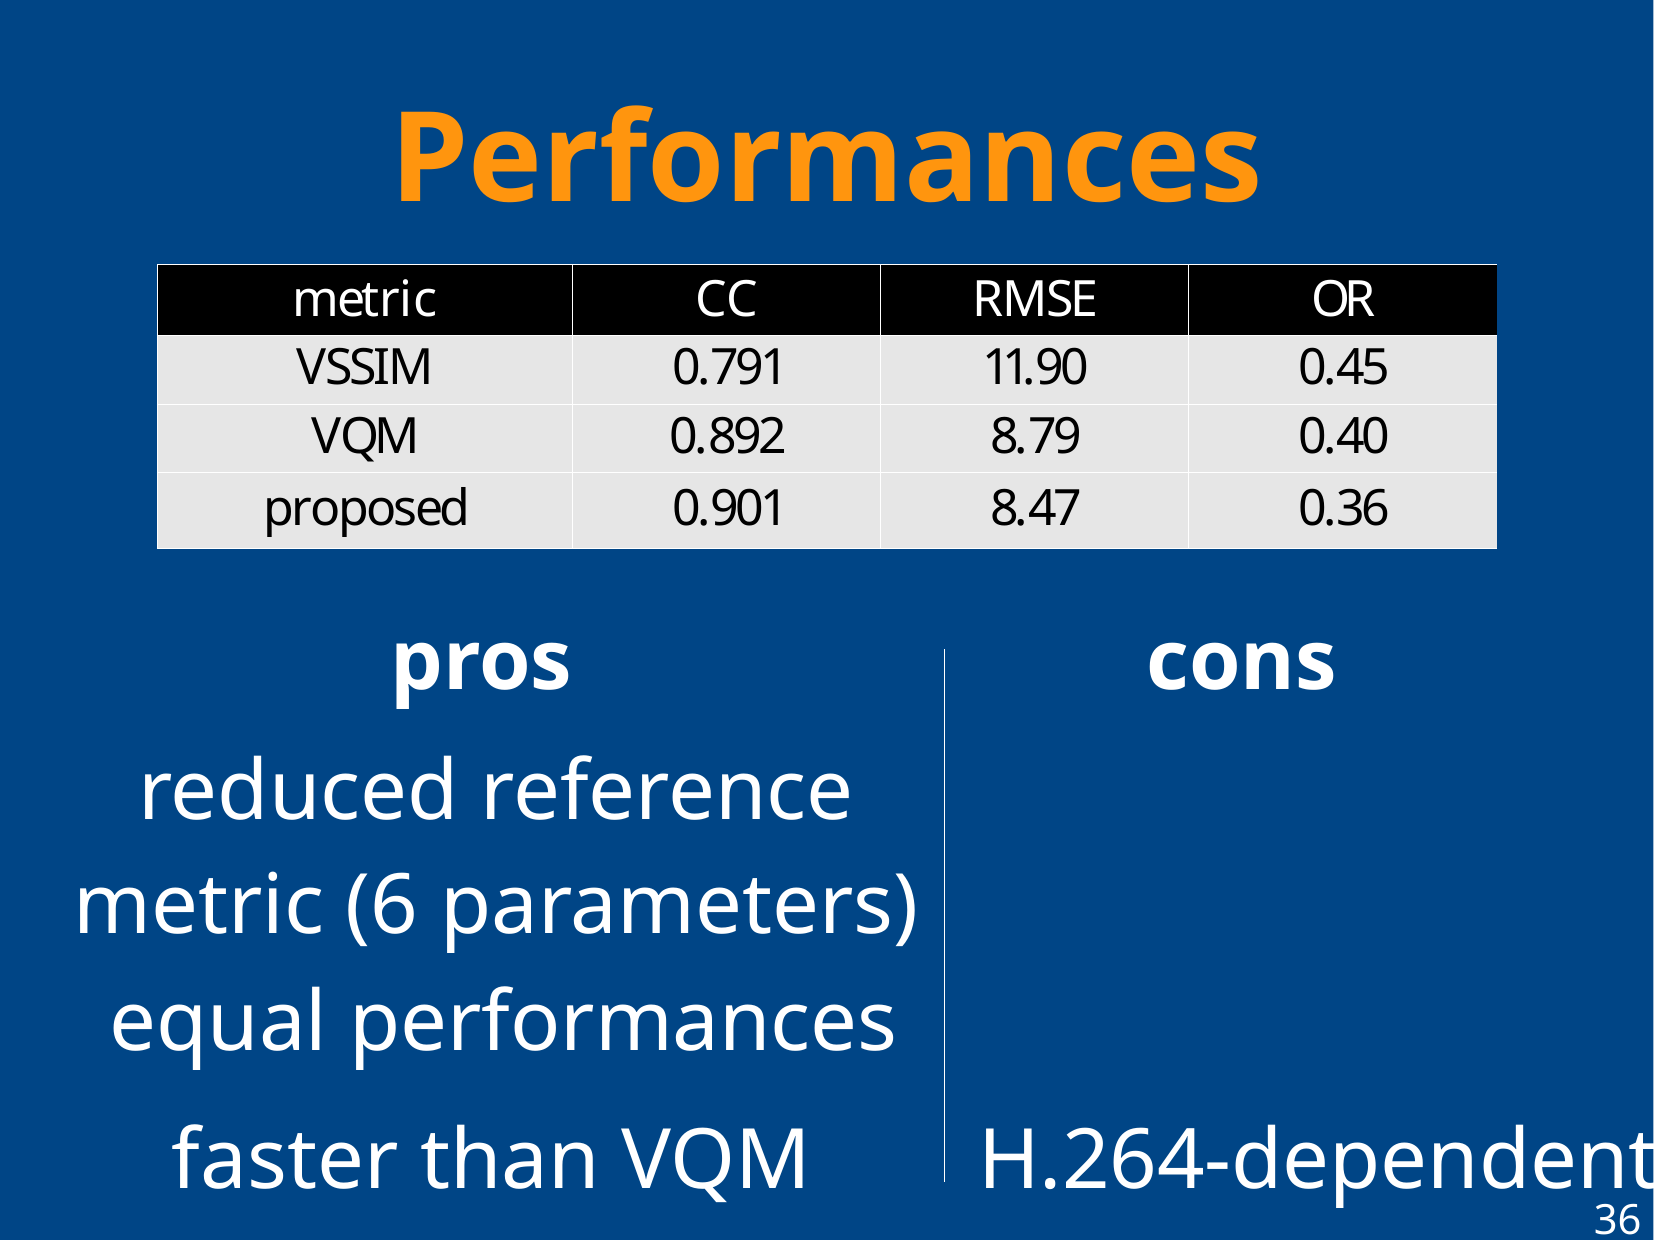

# Performances
pros
cons
reduced reference
metric (6 parameters)
equal performances
faster than VQM
H.264-dependent
36